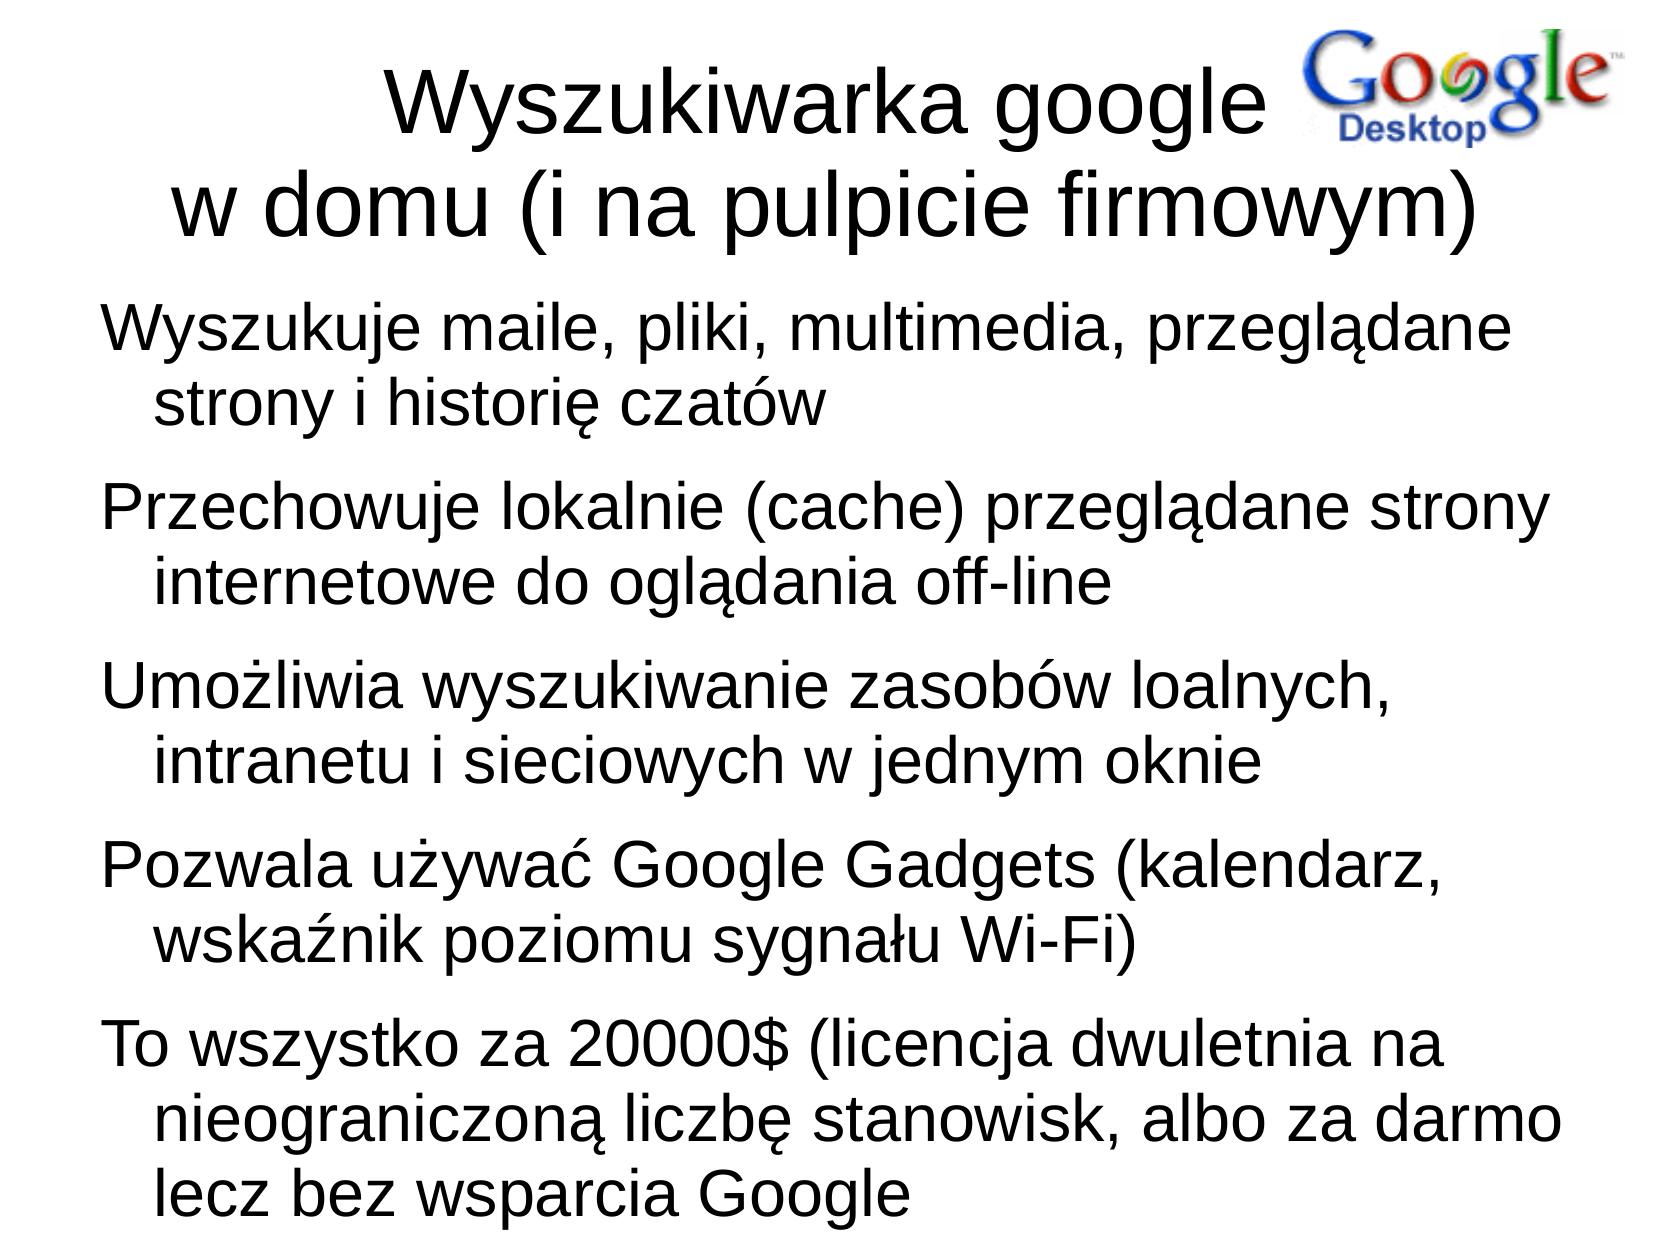

# Wyszukiwarka google w domu (i na pulpicie firmowym)
Wyszukuje maile, pliki, multimedia, przeglądane strony i historię czatów
Przechowuje lokalnie (cache) przeglądane strony internetowe do oglądania off-line
Umożliwia wyszukiwanie zasobów loalnych, intranetu i sieciowych w jednym oknie
Pozwala używać Google Gadgets (kalendarz, wskaźnik poziomu sygnału Wi-Fi)
To wszystko za 20000$ (licencja dwuletnia na nieograniczoną liczbę stanowisk, albo za darmo lecz bez wsparcia Google